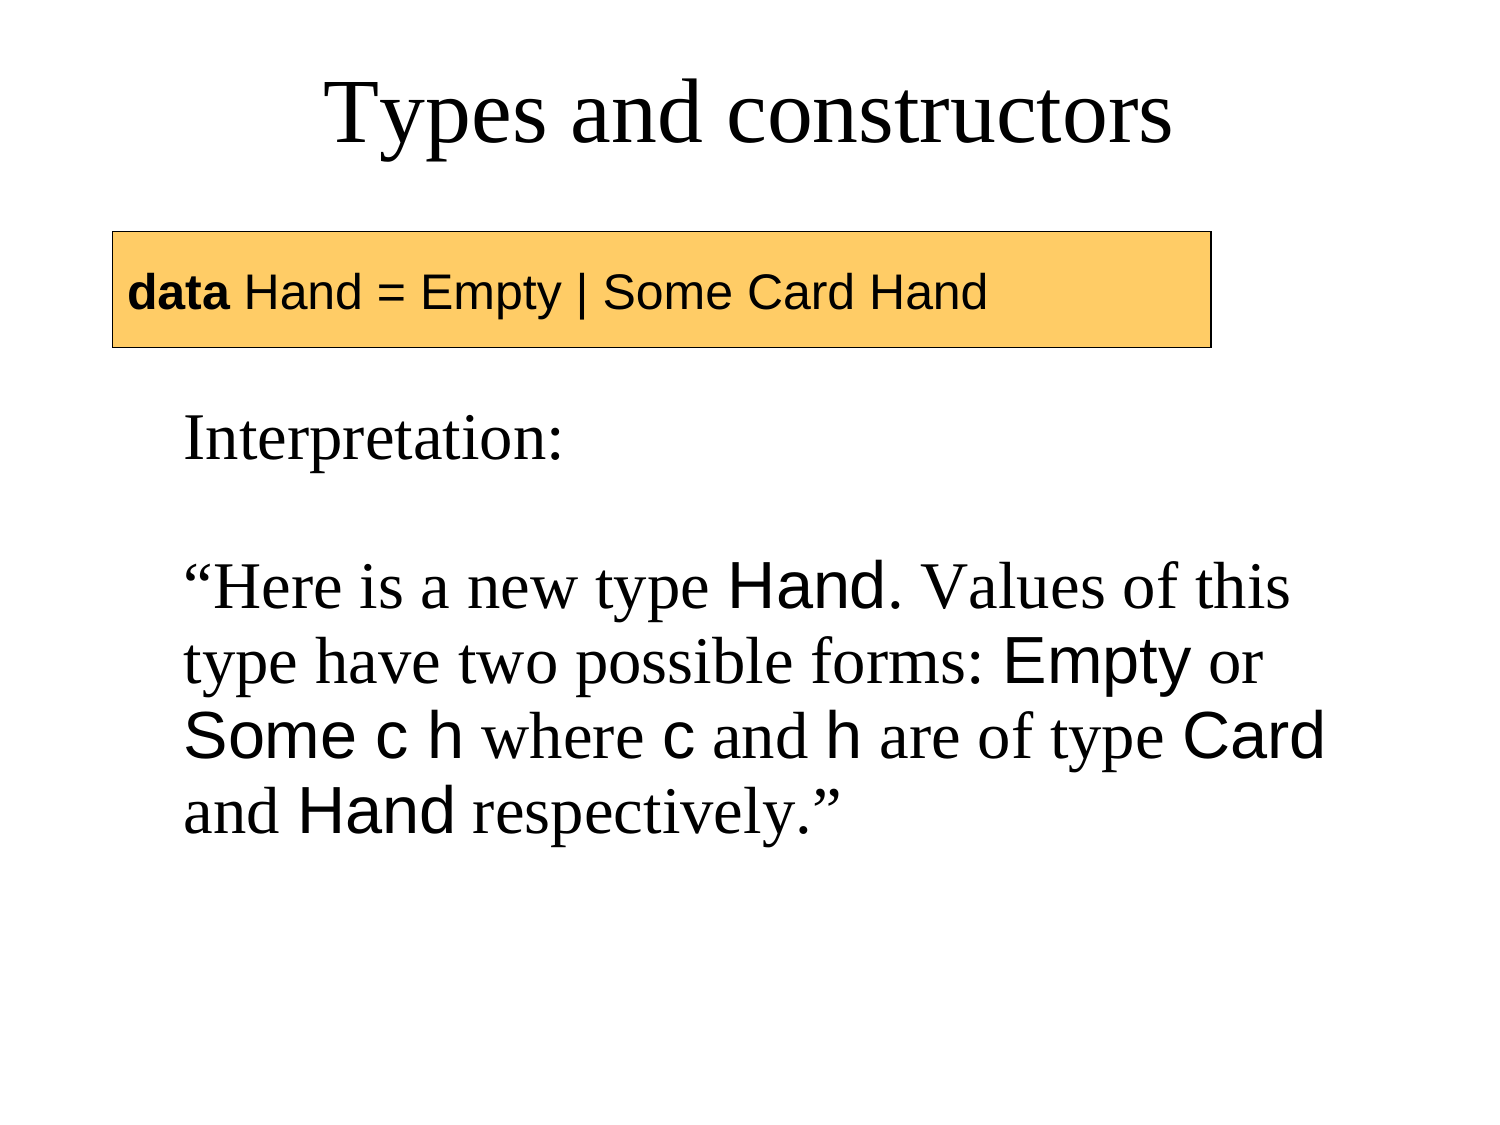

# Types and constructors
data Hand = Empty | Some Card Hand
Interpretation:
“Here is a new type Hand. Values of this type have two possible forms: Empty or Some c h where c and h are of type Card and Hand respectively.”